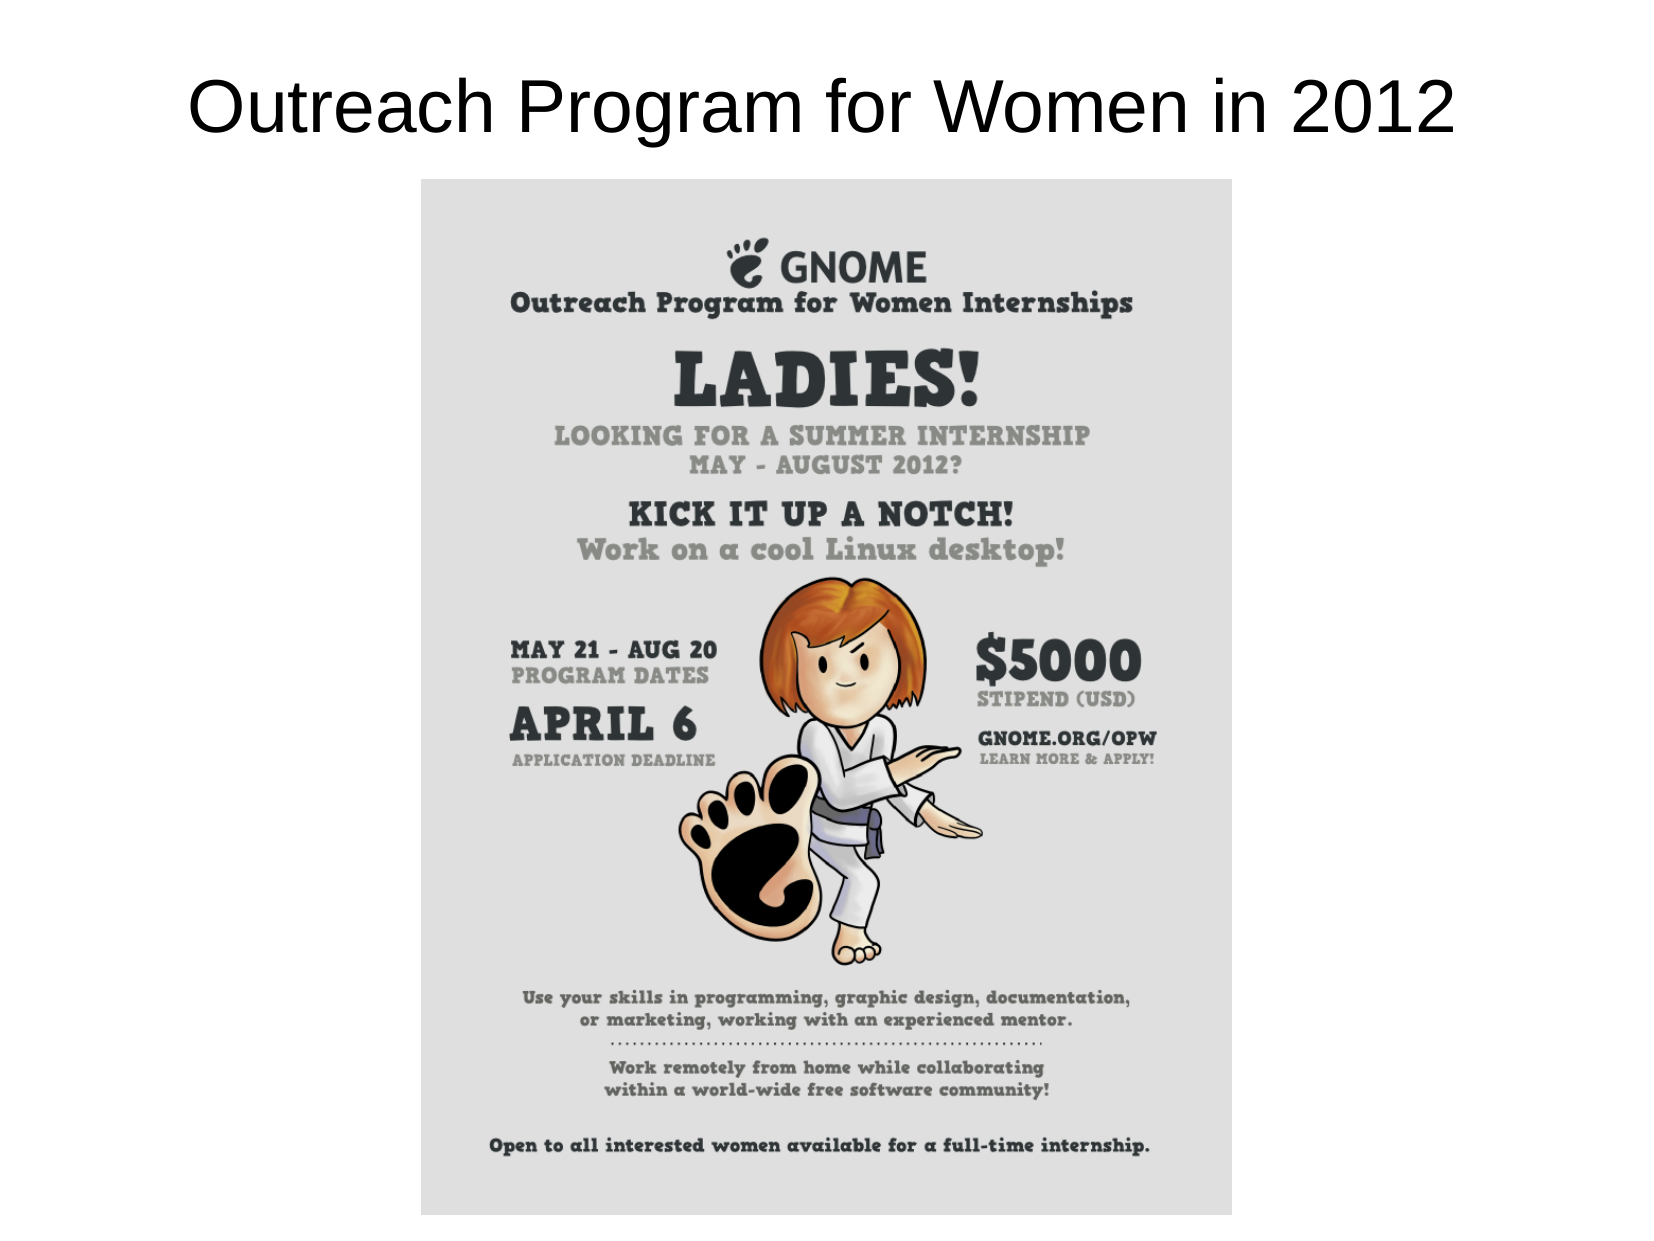

# Outreach Program for Women in 2012